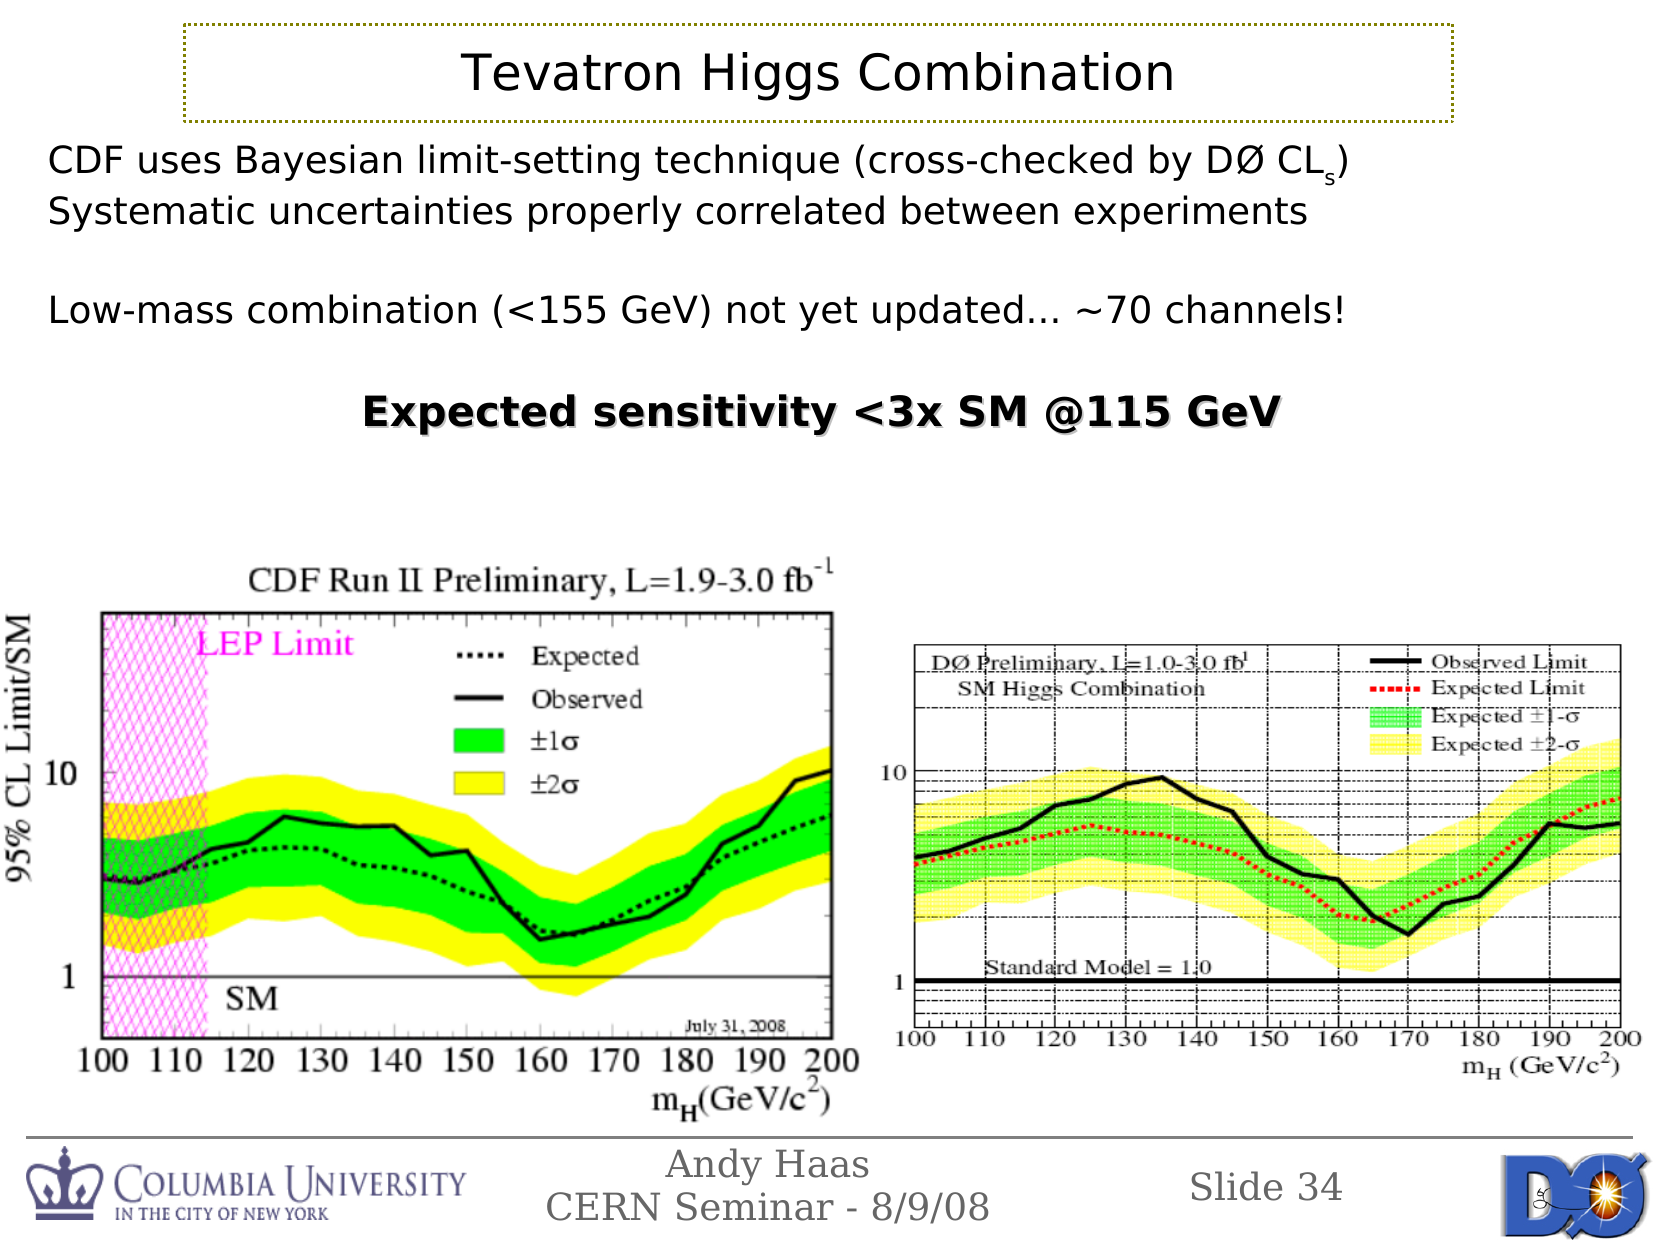

# Tevatron Higgs Combination
CDF uses Bayesian limit-setting technique (cross-checked by DØ CLs)
Systematic uncertainties properly correlated between experiments
Low-mass combination (<155 GeV) not yet updated... ~70 channels!
Expected sensitivity <3x SM @115 GeV